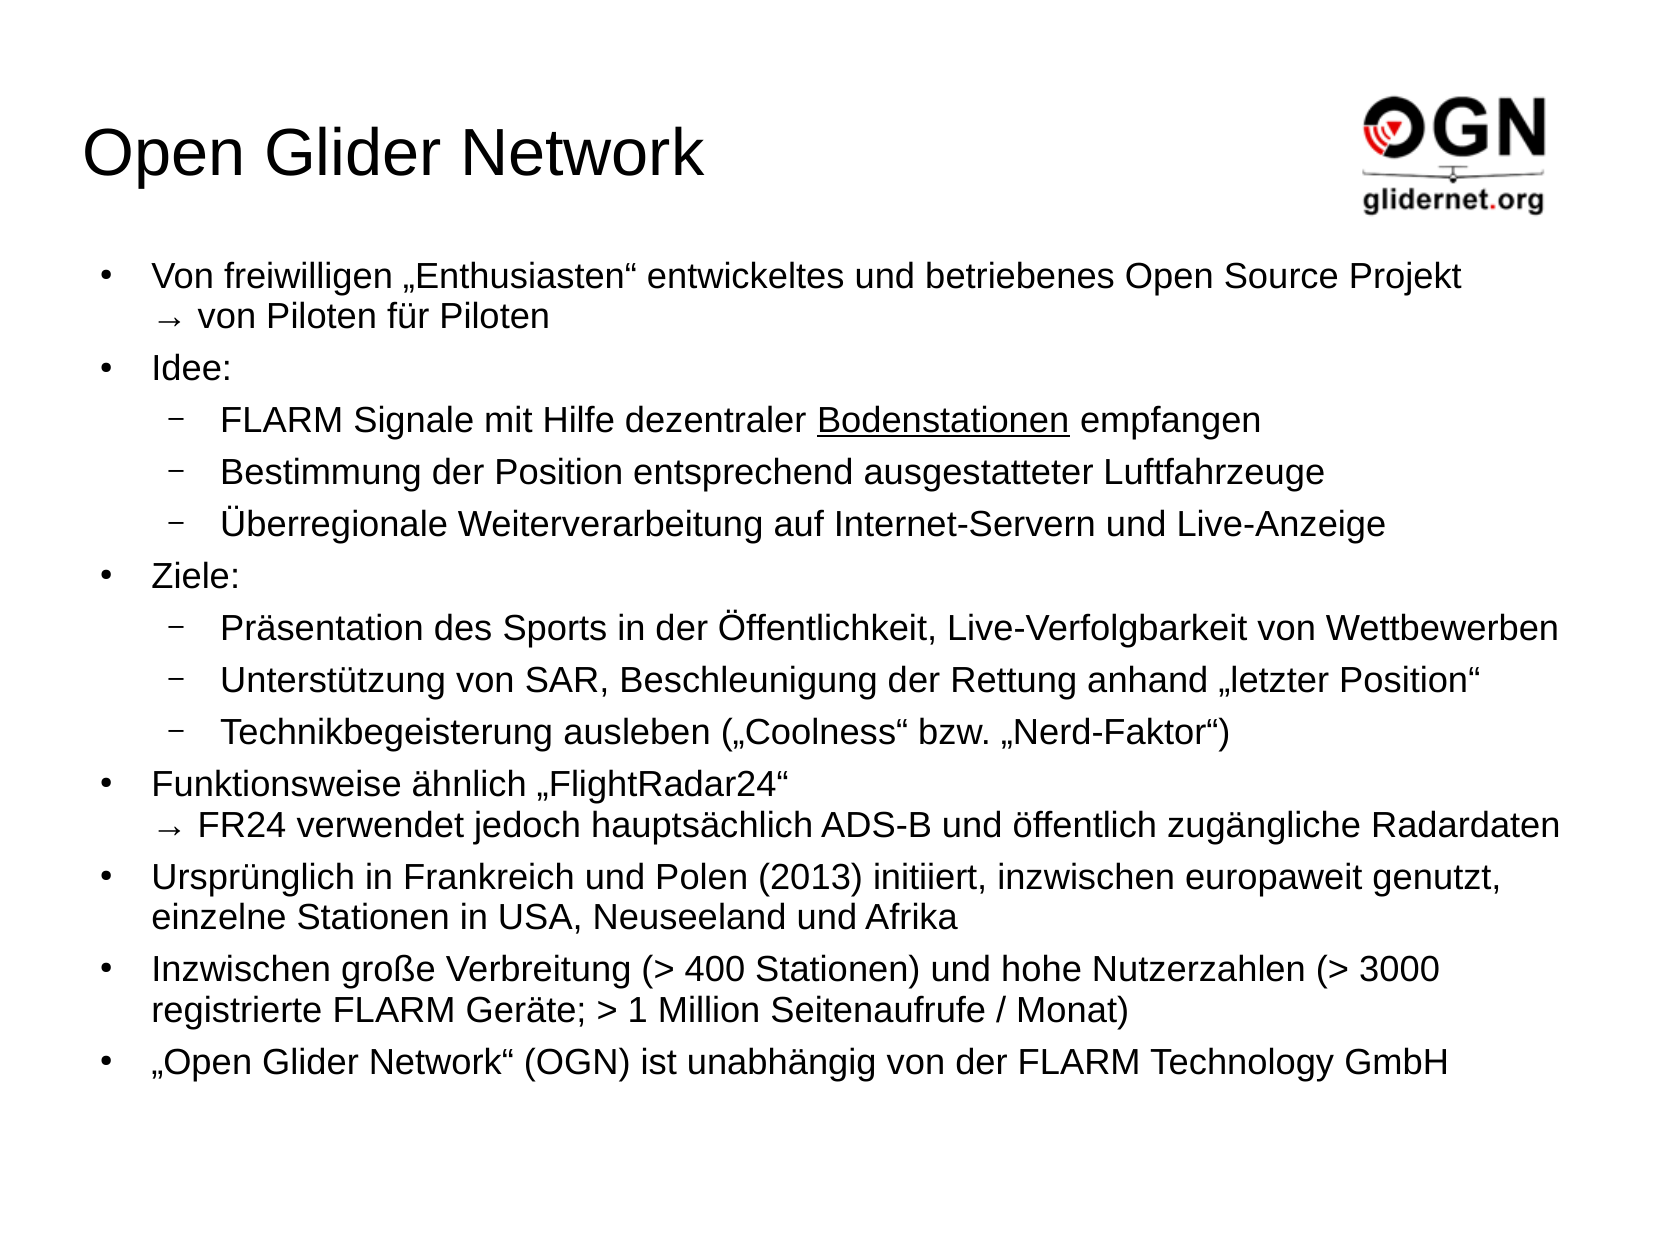

# Open Glider Network
Von freiwilligen „Enthusiasten“ entwickeltes und betriebenes Open Source Projekt
→ von Piloten für Piloten
Idee:
FLARM Signale mit Hilfe dezentraler Bodenstationen empfangen
Bestimmung der Position entsprechend ausgestatteter Luftfahrzeuge
Überregionale Weiterverarbeitung auf Internet-Servern und Live-Anzeige
Ziele:
Präsentation des Sports in der Öffentlichkeit, Live-Verfolgbarkeit von Wettbewerben
Unterstützung von SAR, Beschleunigung der Rettung anhand „letzter Position“
Technikbegeisterung ausleben („Coolness“ bzw. „Nerd-Faktor“)
Funktionsweise ähnlich „FlightRadar24“
→ FR24 verwendet jedoch hauptsächlich ADS-B und öffentlich zugängliche Radardaten
Ursprünglich in Frankreich und Polen (2013) initiiert, inzwischen europaweit genutzt, einzelne Stationen in USA, Neuseeland und Afrika
Inzwischen große Verbreitung (> 400 Stationen) und hohe Nutzerzahlen (> 3000 registrierte FLARM Geräte; > 1 Million Seitenaufrufe / Monat)
„Open Glider Network“ (OGN) ist unabhängig von der FLARM Technology GmbH